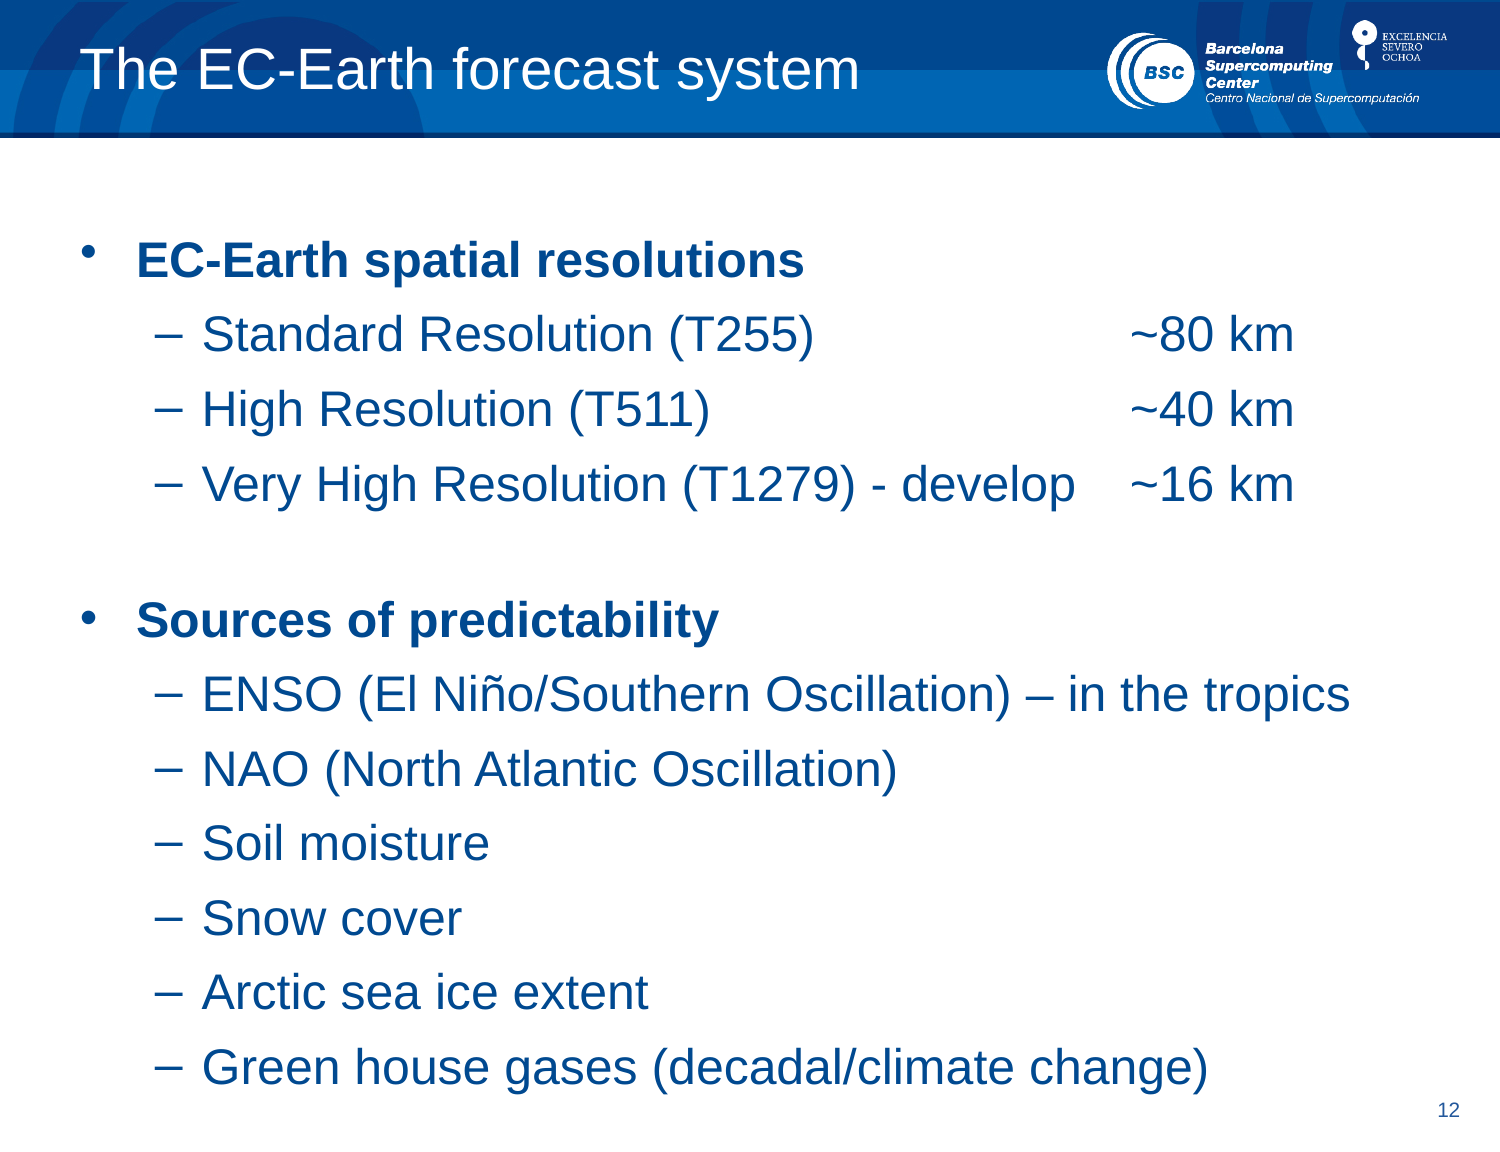

The EC-Earth forecast system
# EC-Earth spatial resolutions
Standard Resolution (T255)			~80 km
High Resolution (T511)			~40 km
Very High Resolution (T1279) - develop	~16 km
Sources of predictability
ENSO (El Niño/Southern Oscillation) – in the tropics
NAO (North Atlantic Oscillation)
Soil moisture
Snow cover
Arctic sea ice extent
Green house gases (decadal/climate change)